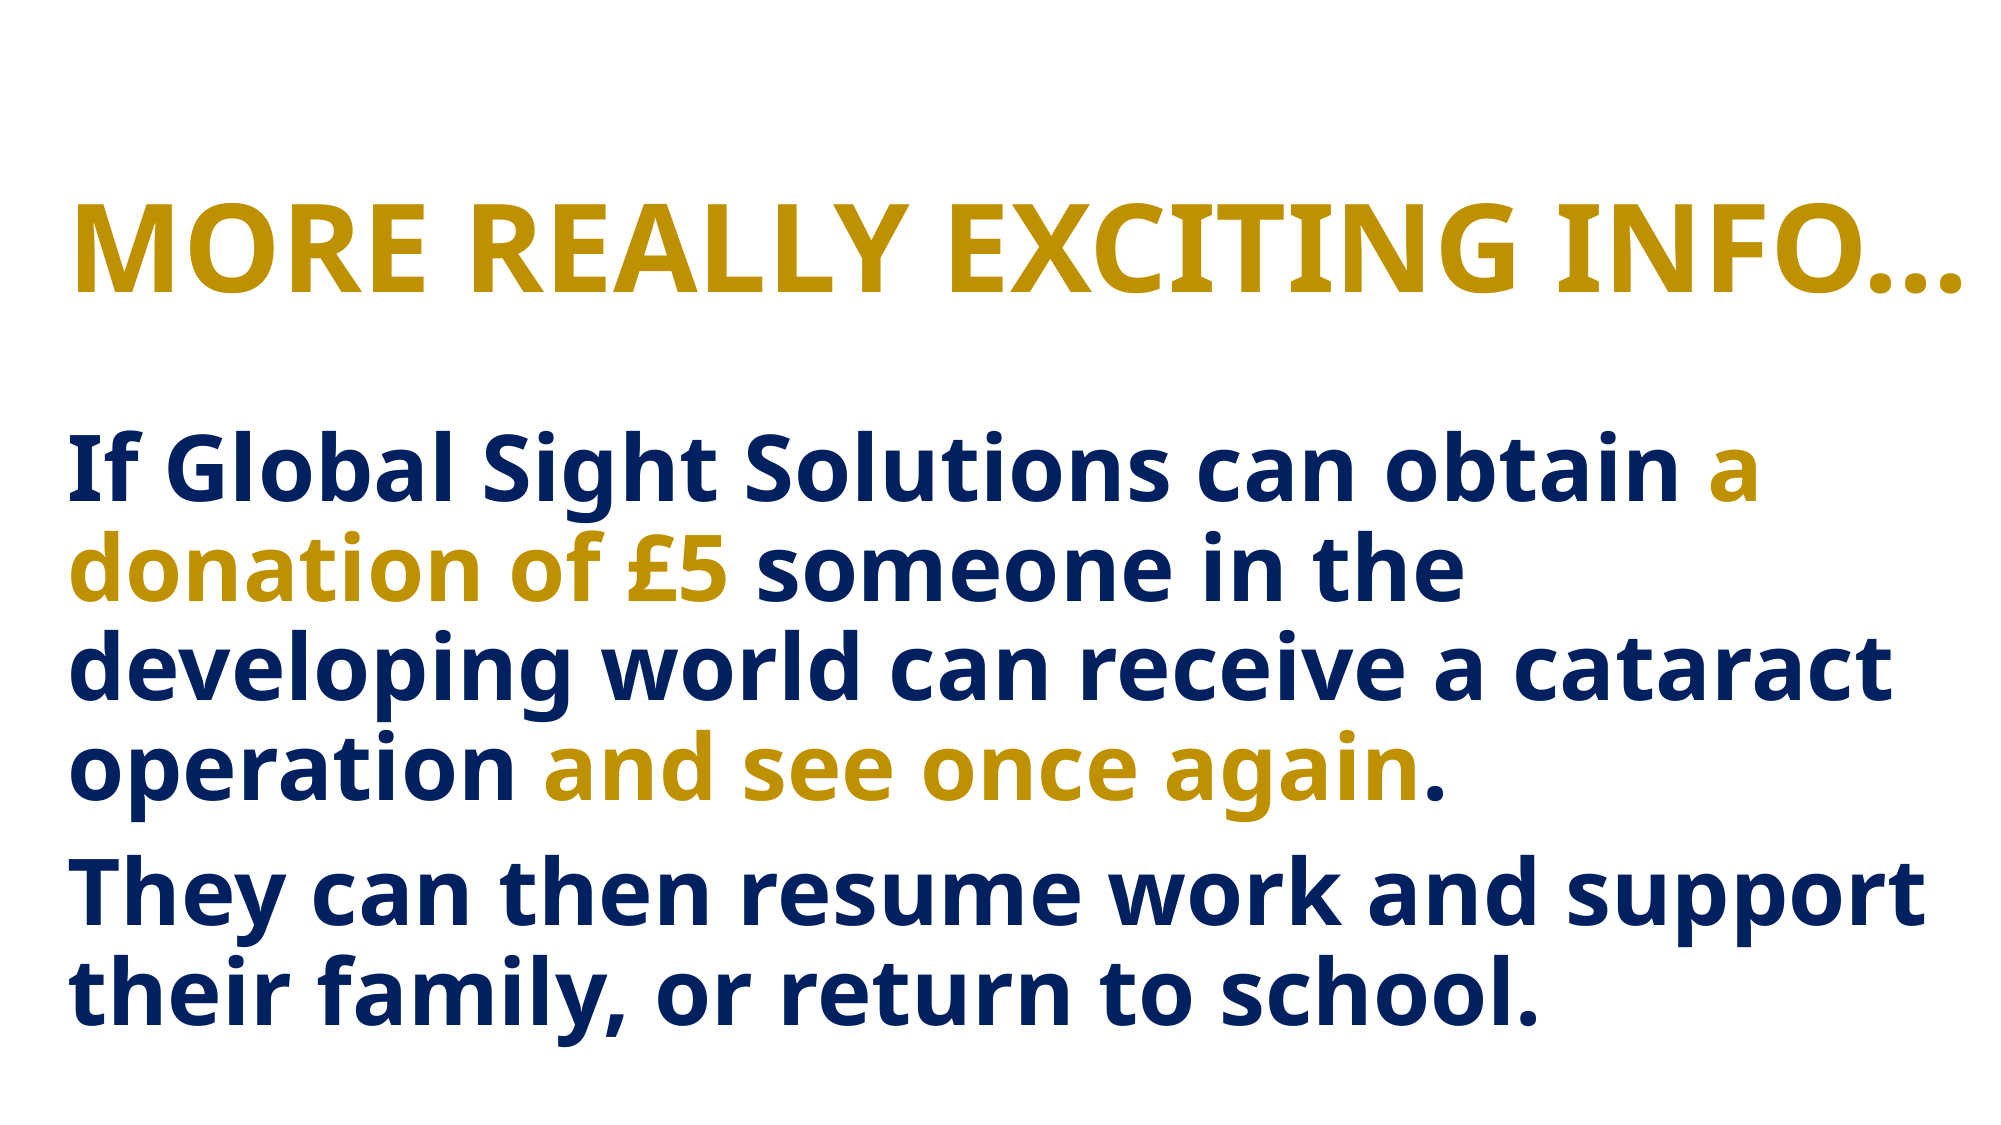

# MORE REALLY EXCITING INFO… If Global Sight Solutions can obtain a donation of £5 someone in the developing world can receive a cataract operation and see once again. They can then resume work and support their family, or return to school.